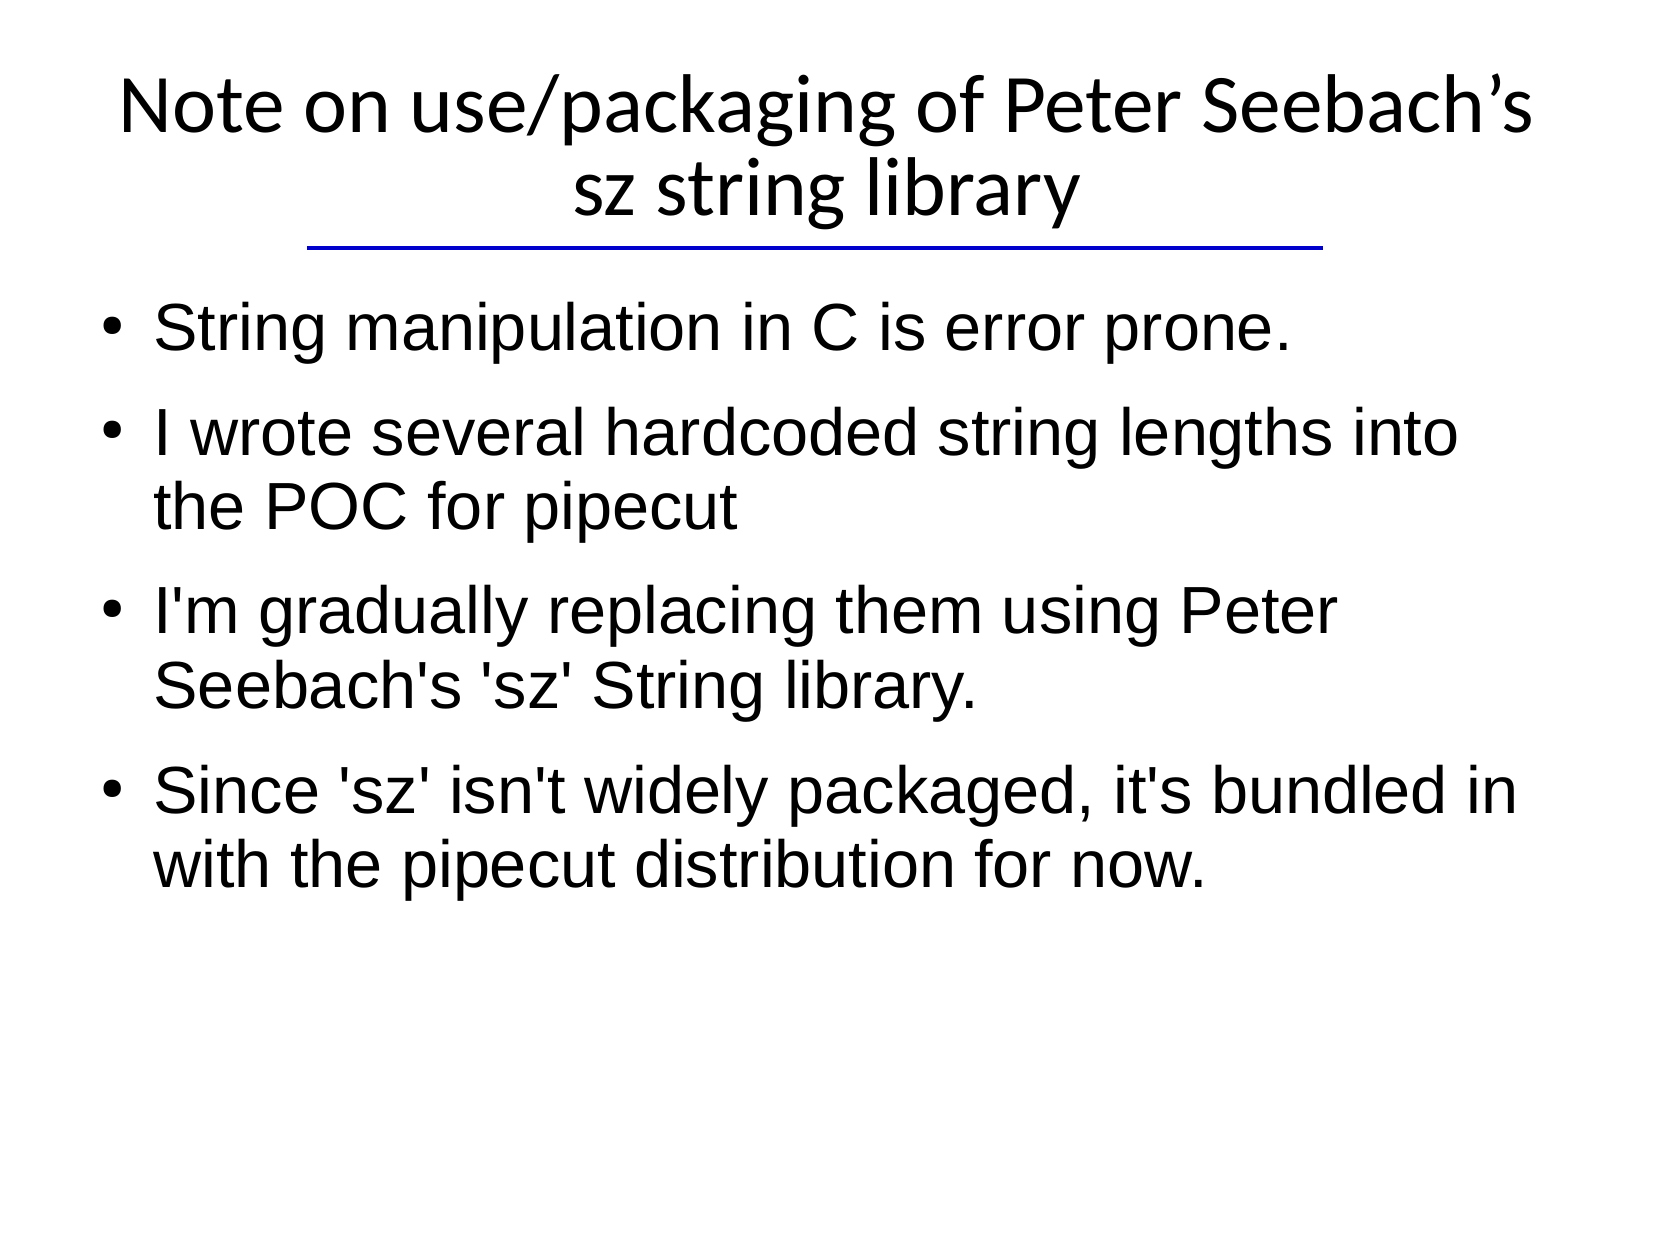

# Note on use/packaging of Peter Seebach’s sz string library
String manipulation in C is error prone.
I wrote several hardcoded string lengths into the POC for pipecut
I'm gradually replacing them using Peter Seebach's 'sz' String library.
Since 'sz' isn't widely packaged, it's bundled in with the pipecut distribution for now.